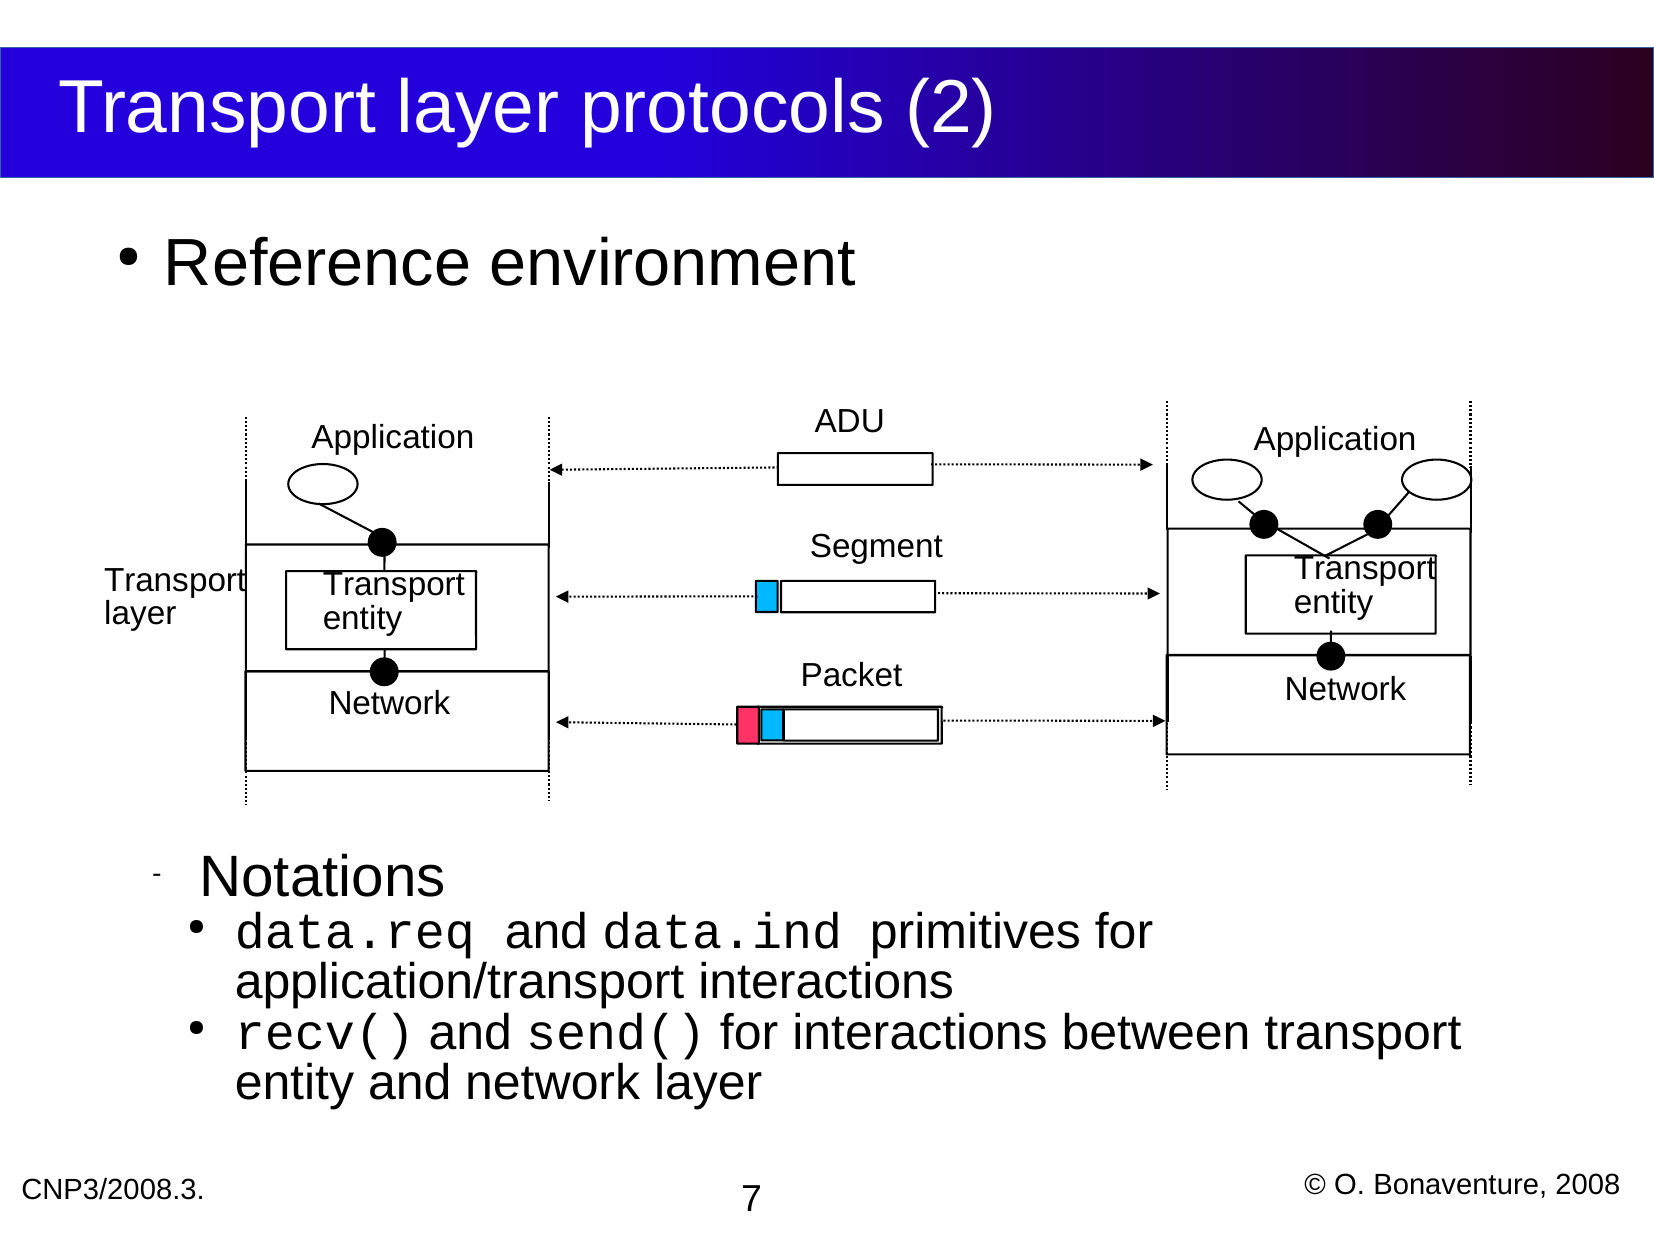

# Transport layer protocols (2)
Reference environment
Notations
data.req and data.ind primitives for application/transport interactions
recv() and send() for interactions between transport entity and network layer
Application
Application
ADU
Segment
Transport
entity
Transport
layer
Transport
entity
Packet
Network
Network
© O. Bonaventure, 2008
CNP3/2008.3.